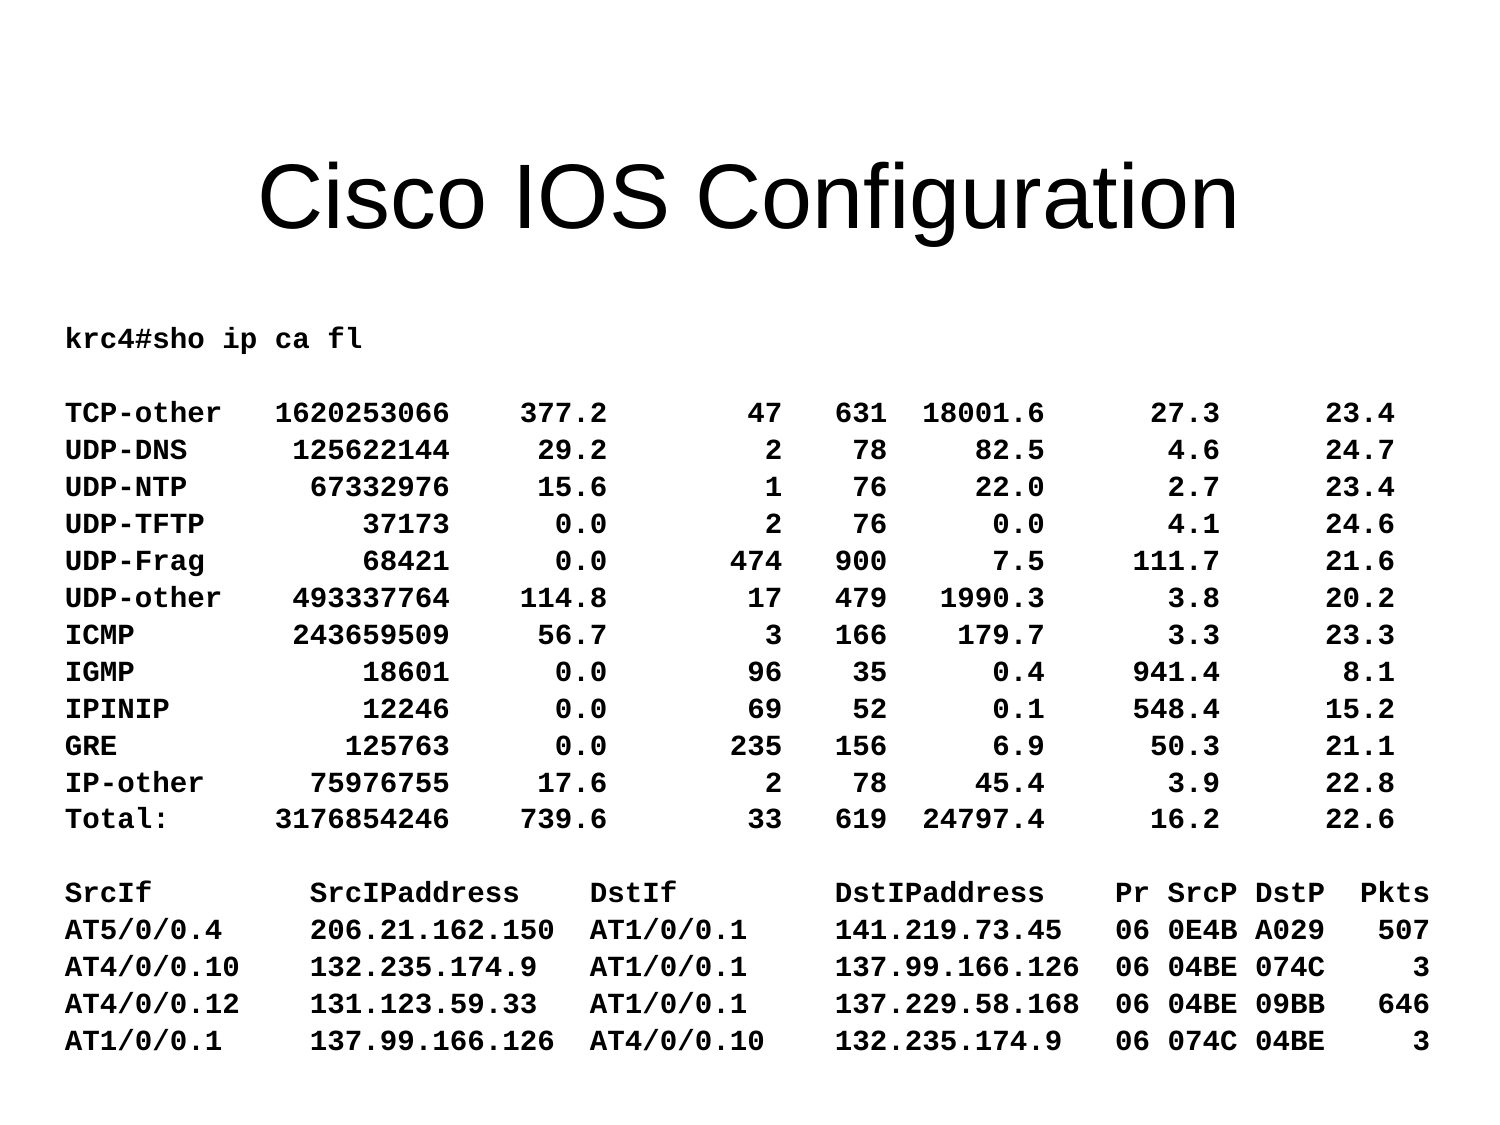

# Cisco IOS Configuration
krc4#sho ip ca fl
TCP-other 1620253066 377.2 47 631 18001.6 27.3 23.4
UDP-DNS 125622144 29.2 2 78 82.5 4.6 24.7
UDP-NTP 67332976 15.6 1 76 22.0 2.7 23.4
UDP-TFTP 37173 0.0 2 76 0.0 4.1 24.6
UDP-Frag 68421 0.0 474 900 7.5 111.7 21.6
UDP-other 493337764 114.8 17 479 1990.3 3.8 20.2
ICMP 243659509 56.7 3 166 179.7 3.3 23.3
IGMP 18601 0.0 96 35 0.4 941.4 8.1
IPINIP 12246 0.0 69 52 0.1 548.4 15.2
GRE 125763 0.0 235 156 6.9 50.3 21.1
IP-other 75976755 17.6 2 78 45.4 3.9 22.8
Total: 3176854246 739.6 33 619 24797.4 16.2 22.6
SrcIf SrcIPaddress DstIf DstIPaddress Pr SrcP DstP Pkts
AT5/0/0.4 206.21.162.150 AT1/0/0.1 141.219.73.45 06 0E4B A029 507
AT4/0/0.10 132.235.174.9 AT1/0/0.1 137.99.166.126 06 04BE 074C 3
AT4/0/0.12 131.123.59.33 AT1/0/0.1 137.229.58.168 06 04BE 09BB 646
AT1/0/0.1 137.99.166.126 AT4/0/0.10 132.235.174.9 06 074C 04BE 3